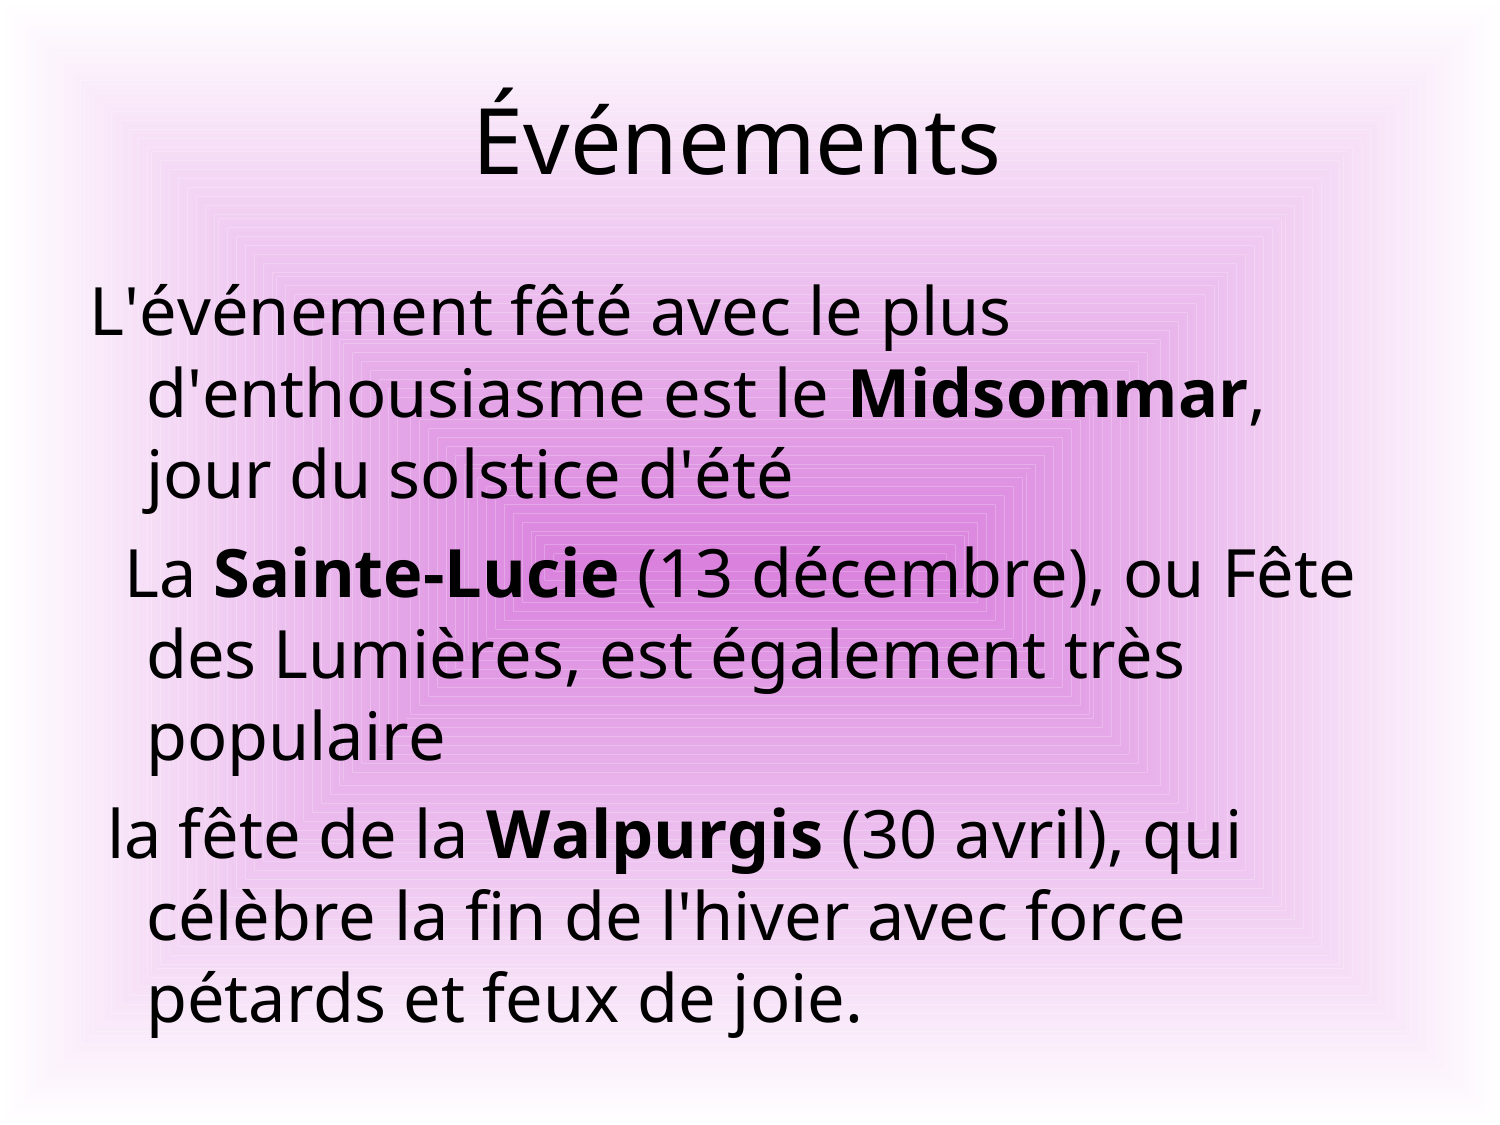

# Événements
L'événement fêté avec le plus d'enthousiasme est le Midsommar, jour du solstice d'été
  La Sainte-Lucie (13 décembre), ou Fête des Lumières, est également très populaire
 la fête de la Walpurgis (30 avril), qui célèbre la fin de l'hiver avec force pétards et feux de joie.